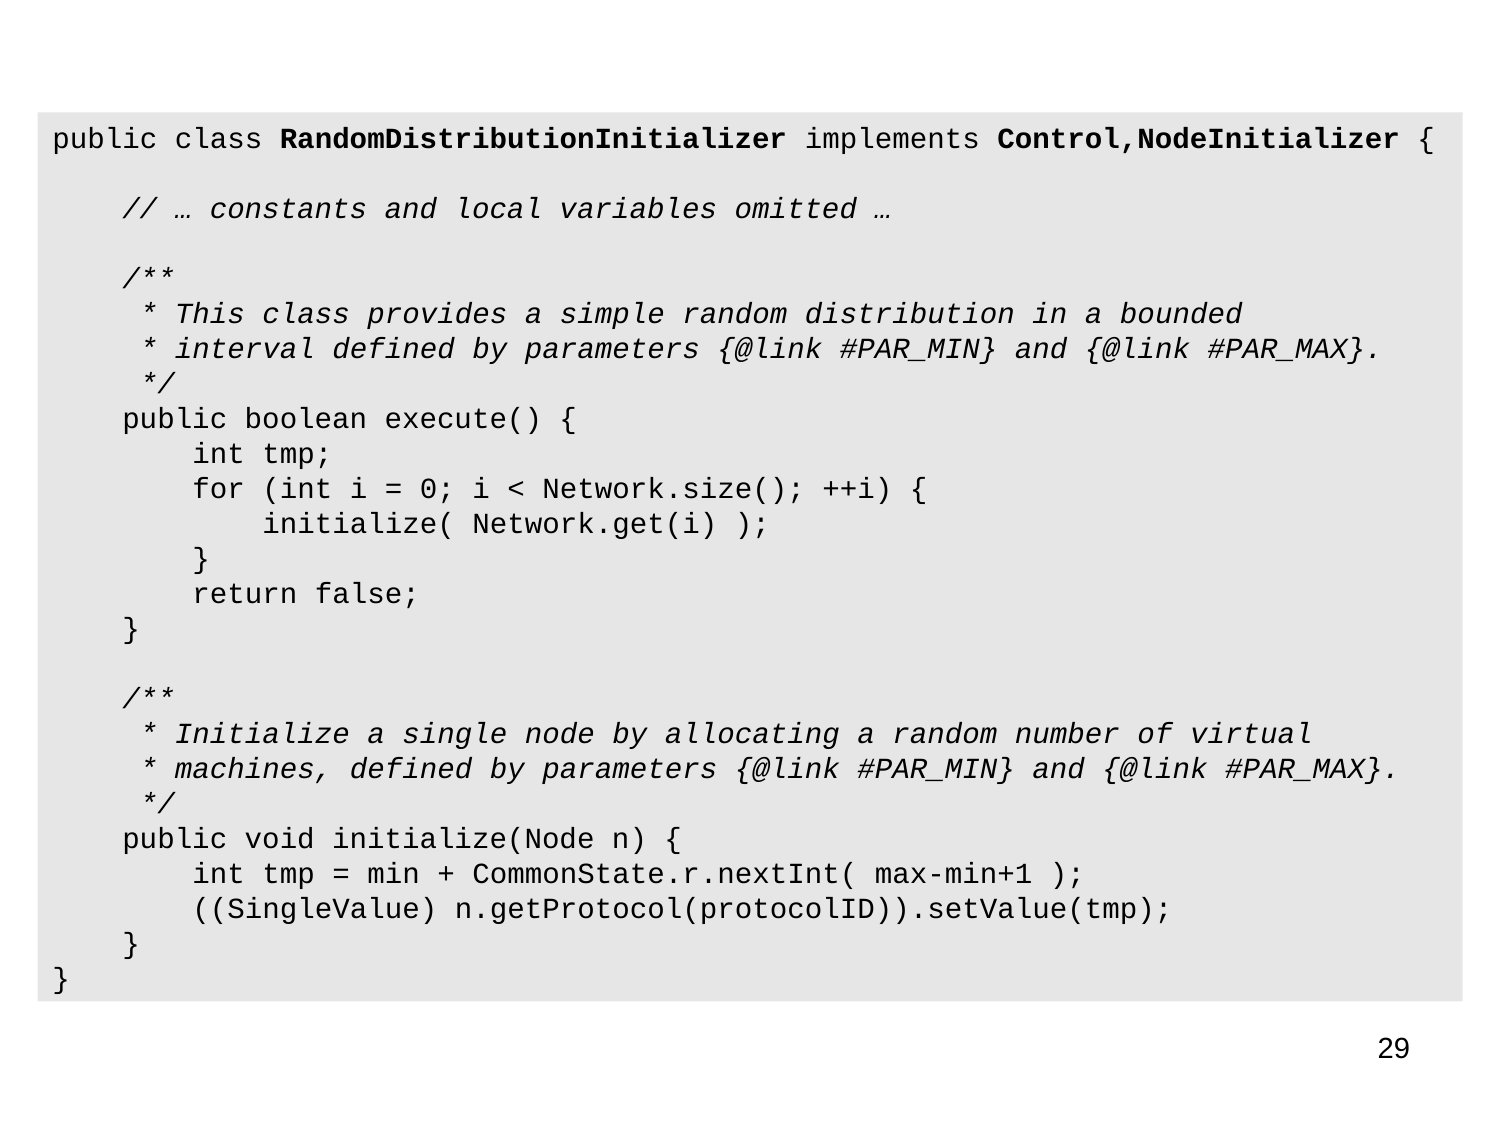

public class RandomDistributionInitializer implements Control,NodeInitializer {
 // … constants and local variables omitted …
 /**
 * This class provides a simple random distribution in a bounded
 * interval defined by parameters {@link #PAR_MIN} and {@link #PAR_MAX}.
 */
 public boolean execute() {
 int tmp;
 for (int i = 0; i < Network.size(); ++i) {
 initialize( Network.get(i) );
 }
 return false;
 }
 /**
 * Initialize a single node by allocating a random number of virtual
 * machines, defined by parameters {@link #PAR_MIN} and {@link #PAR_MAX}.
 */
 public void initialize(Node n) {
 int tmp = min + CommonState.r.nextInt( max-min+1 );
 ((SingleValue) n.getProtocol(protocolID)).setValue(tmp);
 }
}
29